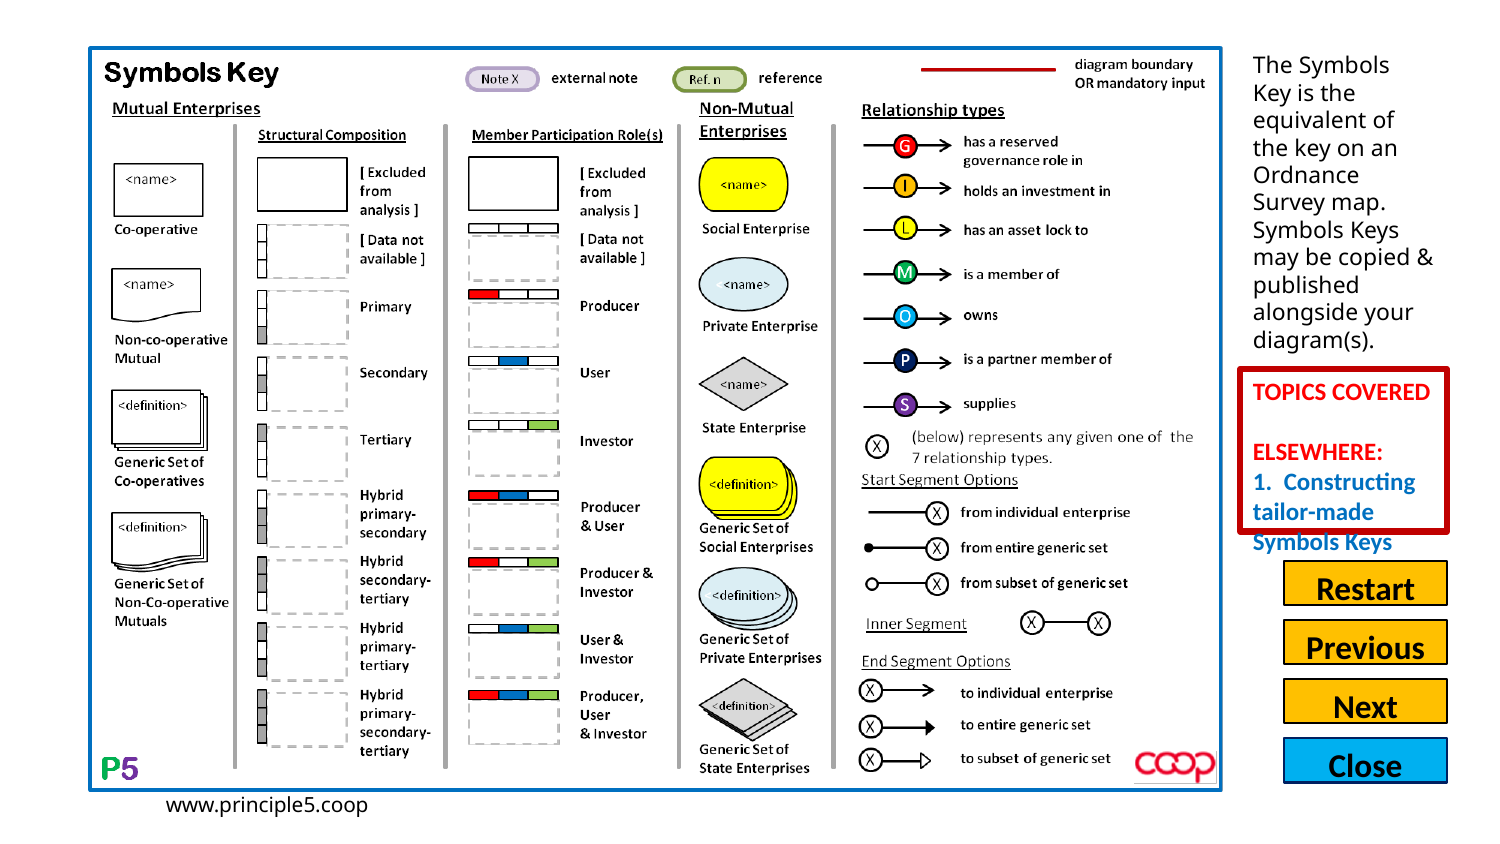

The Symbols Key is the equivalent of the key on an Ordnance Survey map. Symbols Keys may be copied & published alongside your diagram(s).
TOPICS COVERED
ELSEWHERE:
1. Constructing
tailor-made
Symbols Keys
Restart
Previous
Next
Close
 www.principle5.coop